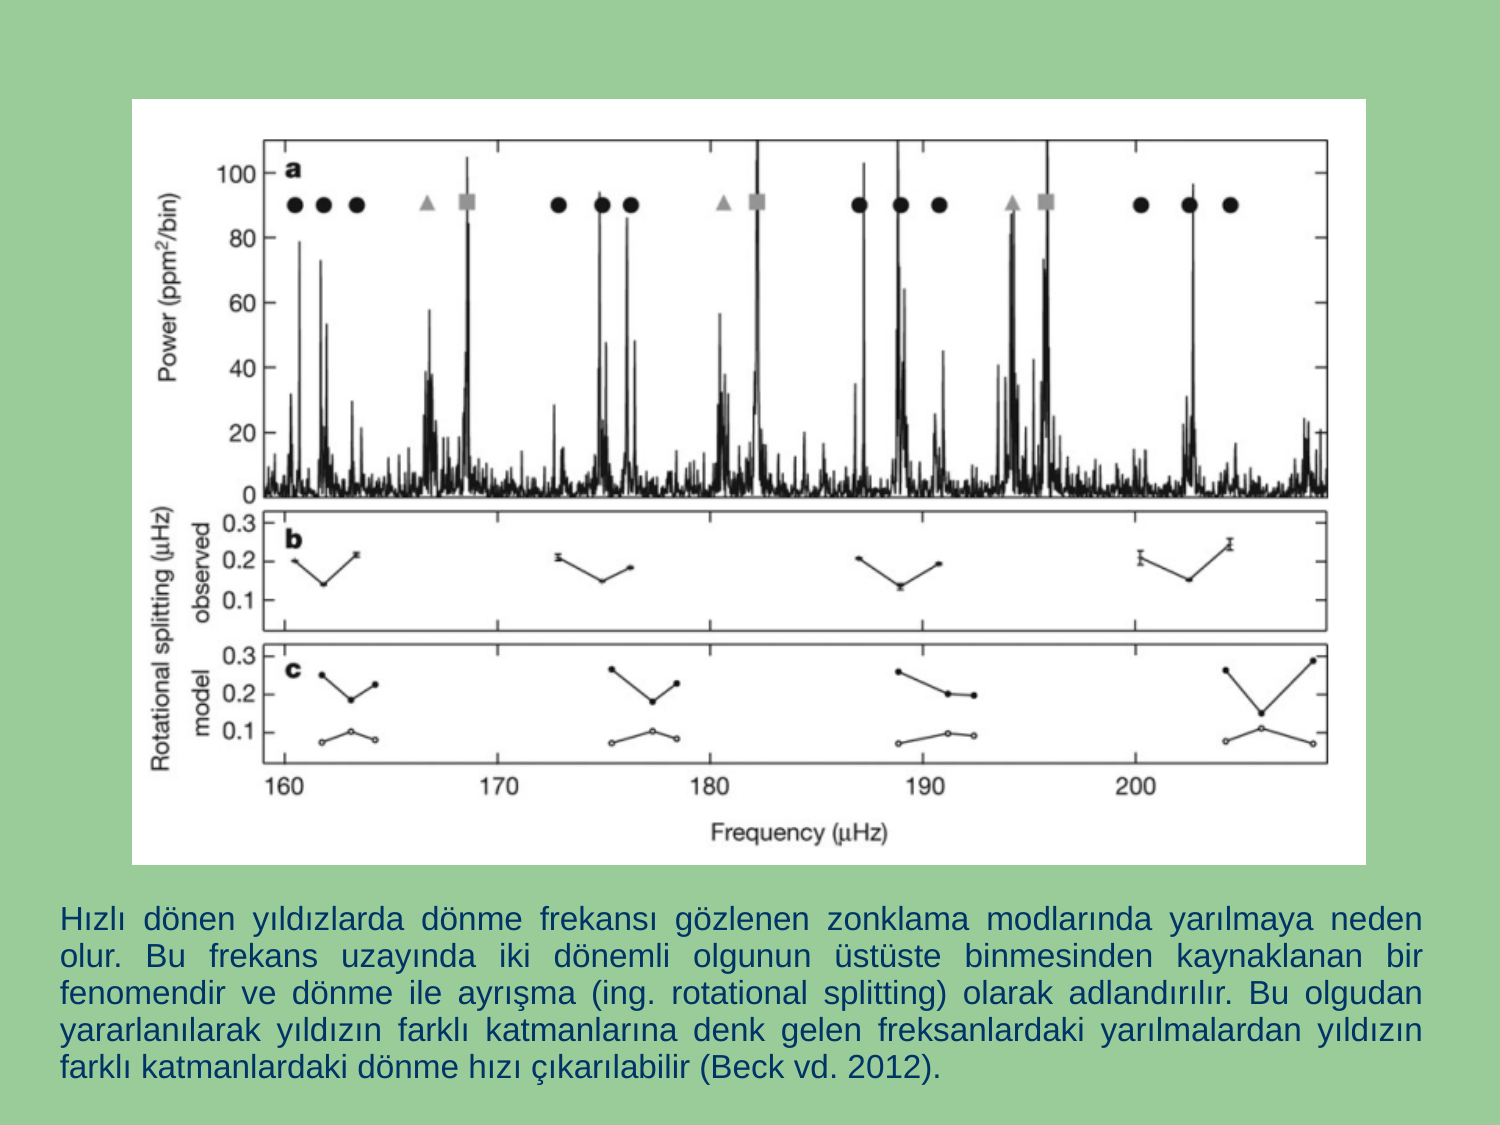

Hızlı dönen yıldızlarda dönme frekansı gözlenen zonklama modlarında yarılmaya neden olur. Bu frekans uzayında iki dönemli olgunun üstüste binmesinden kaynaklanan bir fenomendir ve dönme ile ayrışma (ing. rotational splitting) olarak adlandırılır. Bu olgudan yararlanılarak yıldızın farklı katmanlarına denk gelen freksanlardaki yarılmalardan yıldızın farklı katmanlardaki dönme hızı çıkarılabilir (Beck vd. 2012).